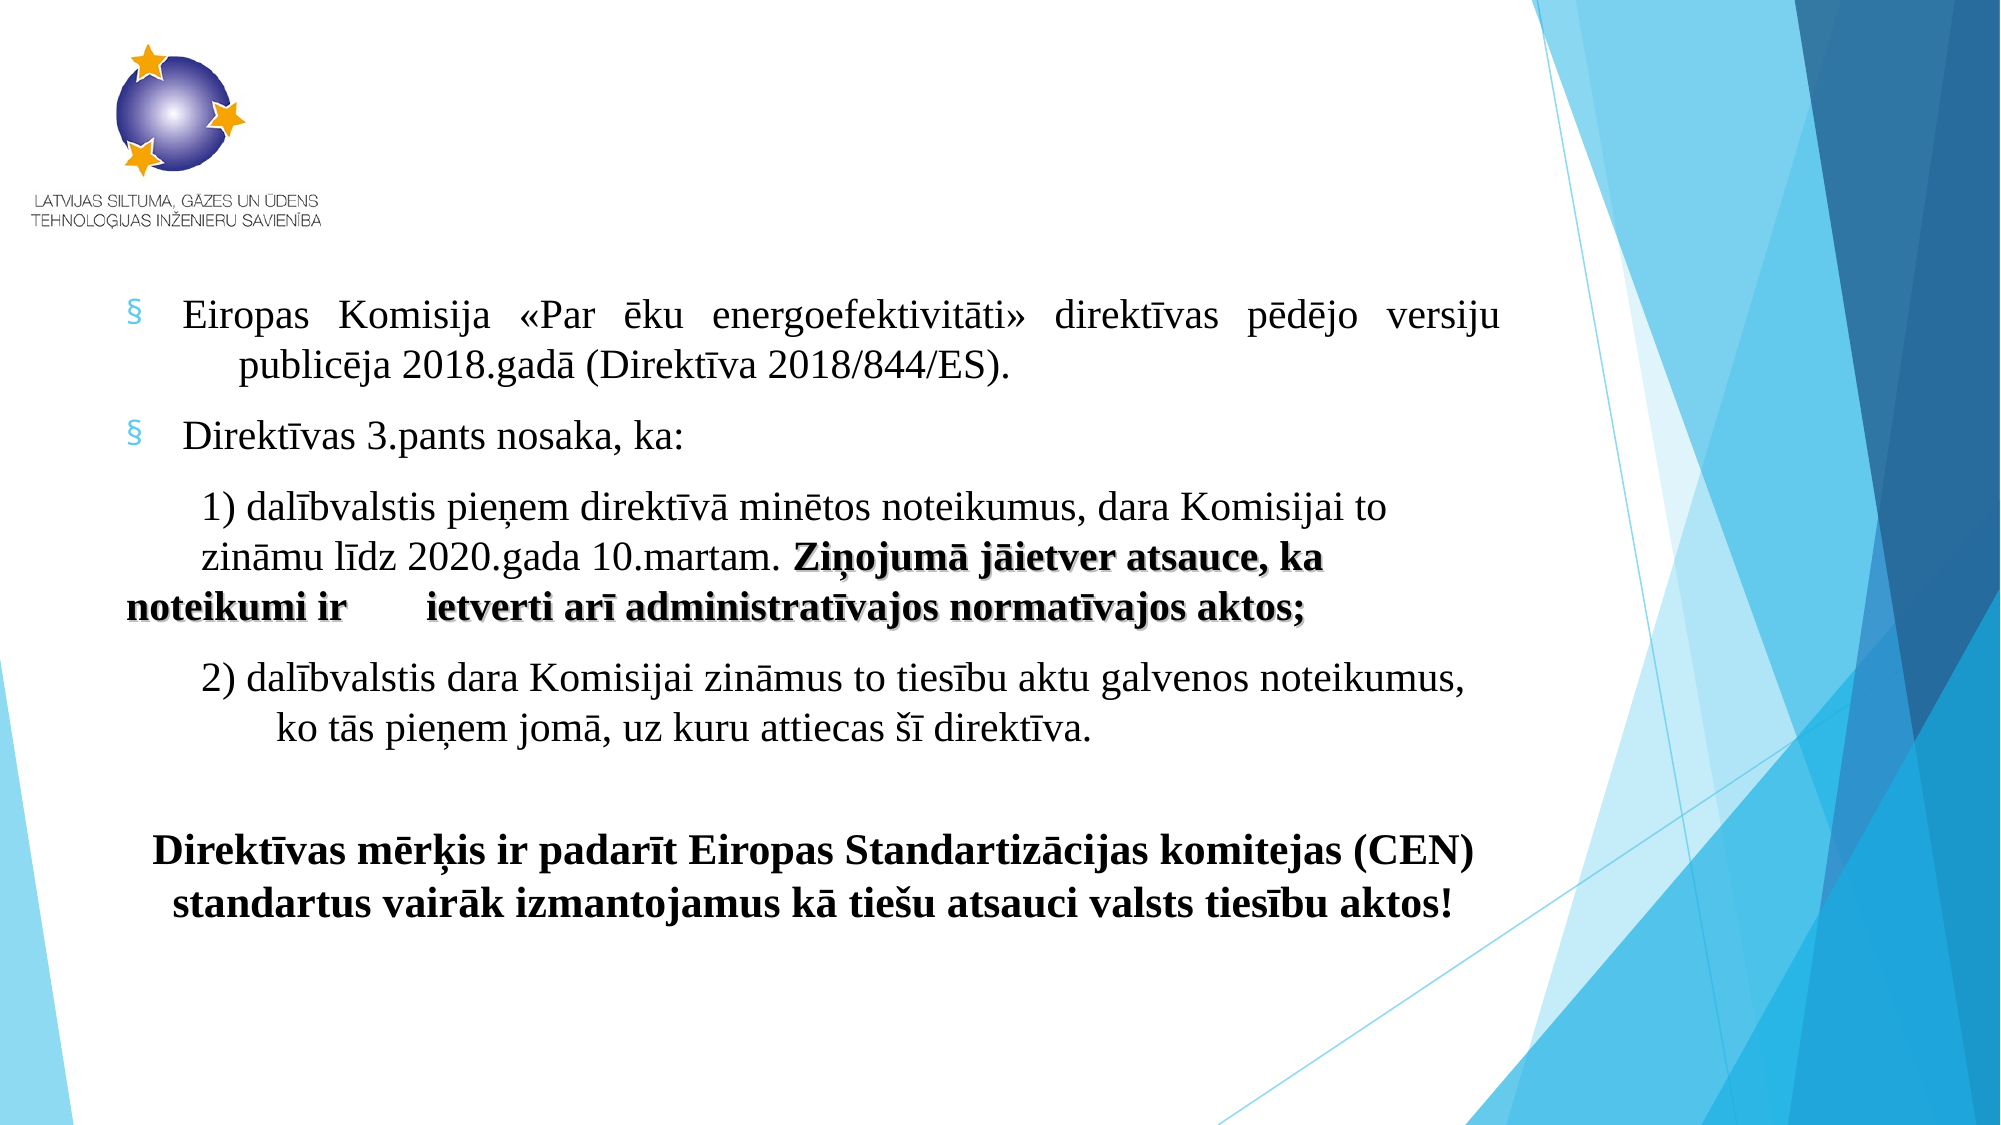

# Eiropas Komisija «Par ēku energoefektivitāti» direktīvas pēdējo versiju publicēja 2018.gadā (Direktīva 2018/844/ES).
Direktīvas 3.pants nosaka, ka:
	1) dalībvalstis pieņem direktīvā minētos noteikumus, dara Komisijai to 			zināmu līdz 2020.gada 10.martam. Ziņojumā jāietver atsauce, ka noteikumi ir 	ietverti arī administratīvajos normatīvajos aktos;
	2) dalībvalstis dara Komisijai zināmus to tiesību aktu galvenos noteikumus, 		ko tās pieņem jomā, uz kuru attiecas šī direktīva.
Direktīvas mērķis ir padarīt Eiropas Standartizācijas komitejas (CEN) standartus vairāk izmantojamus kā tiešu atsauci valsts tiesību aktos!